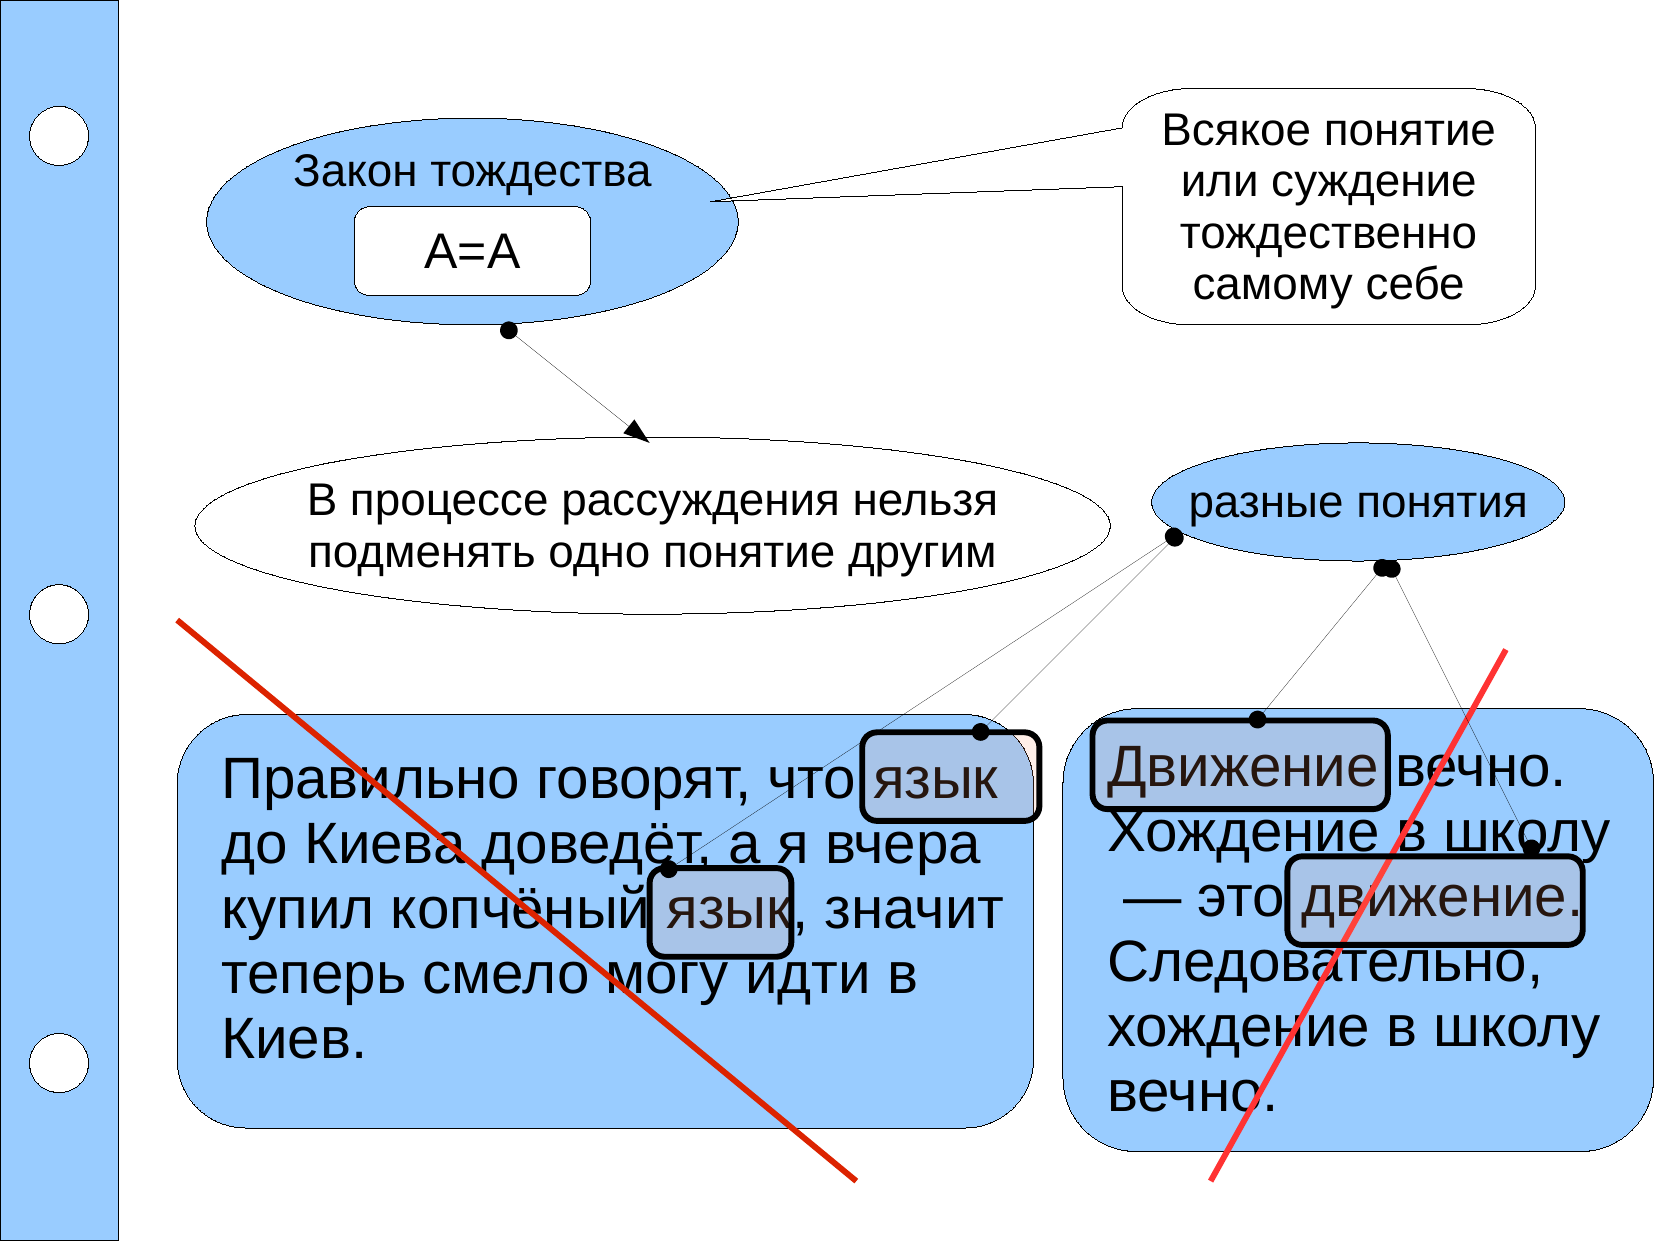

Всякое понятие
или суждение
тождественно
самому себе
Закон тождества
А=А
В процессе рассуждения нельзя
подменять одно понятие другим
разные понятия
Движение вечно.
Хождение в школу
 — это движение.
Следовательно,
хождение в школу
вечно.
Правильно говорят, что язык до Киева доведёт, а я вчера купил копчёный язык, значит теперь смело могу идти в Киев.